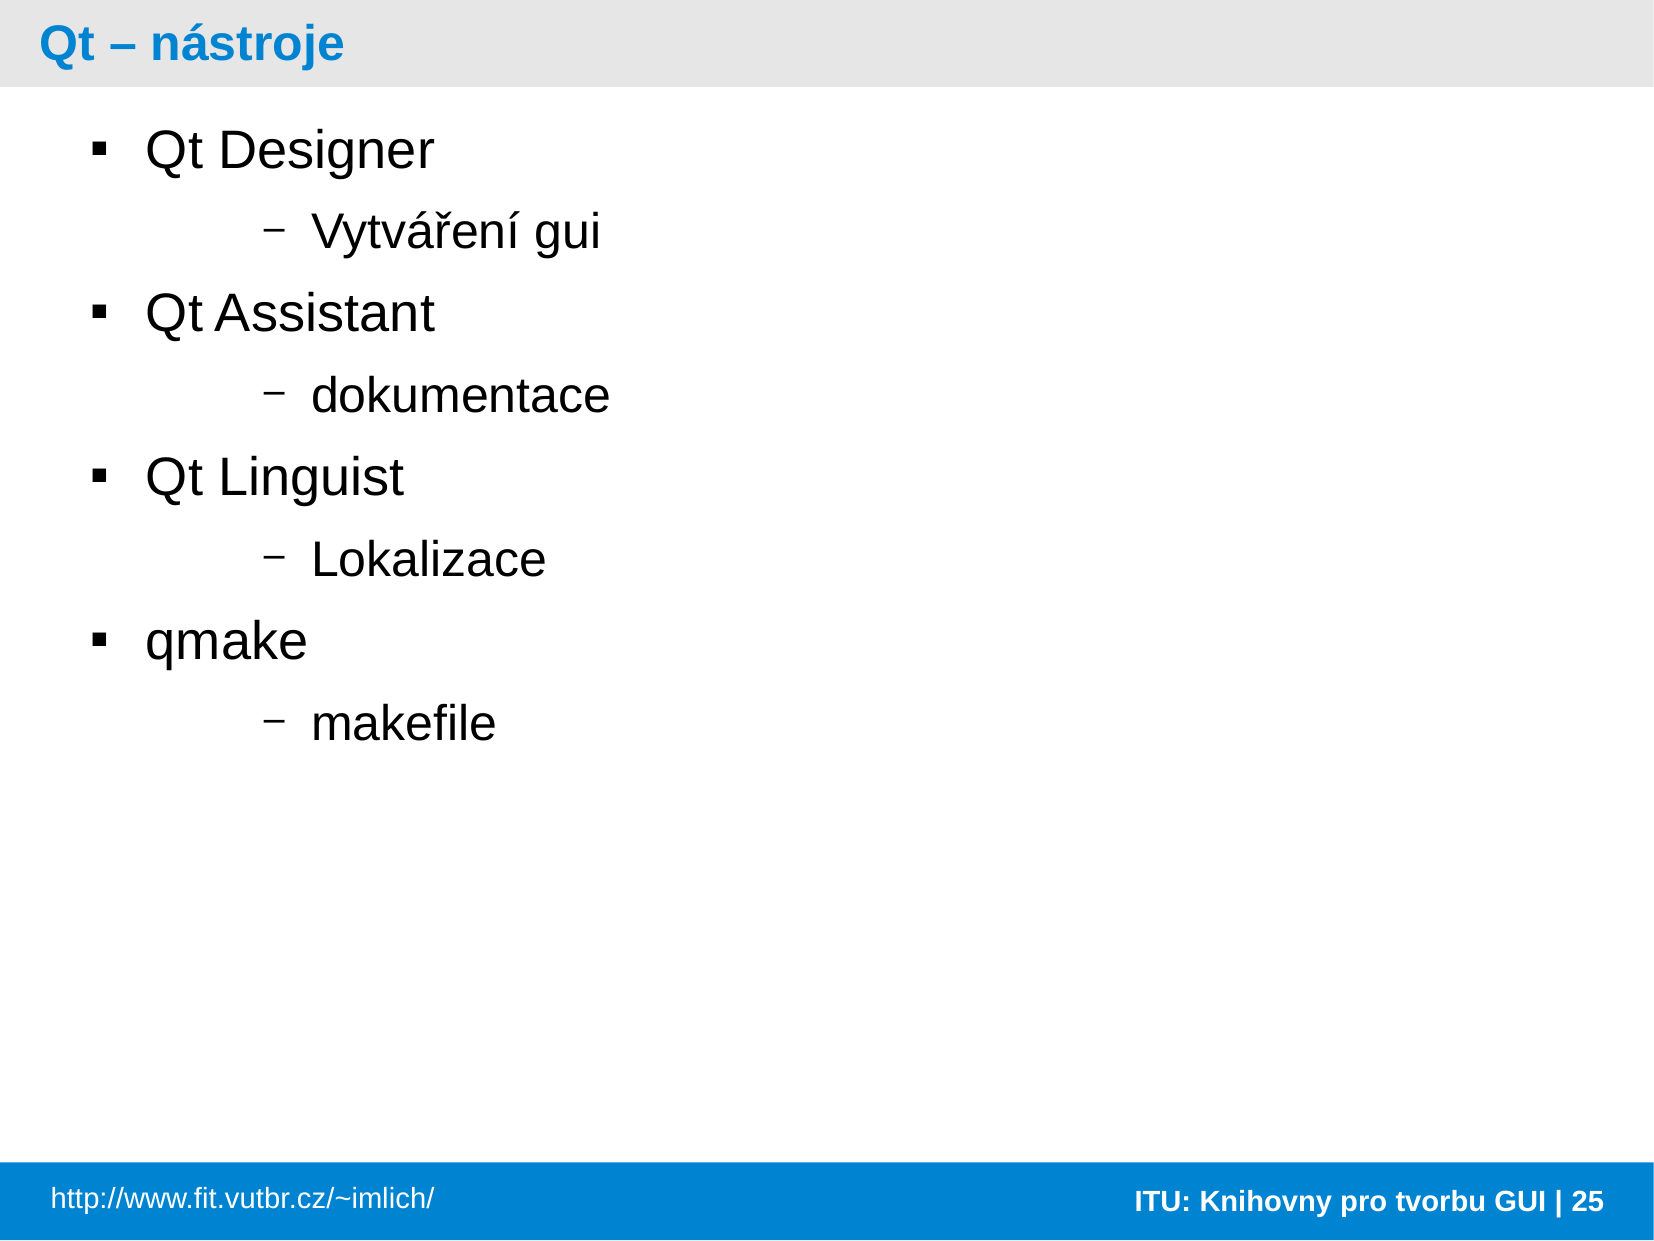

# Qt – nástroje
Qt Designer
Vytváření gui
Qt Assistant
dokumentace
Qt Linguist
Lokalizace
qmake
makefile